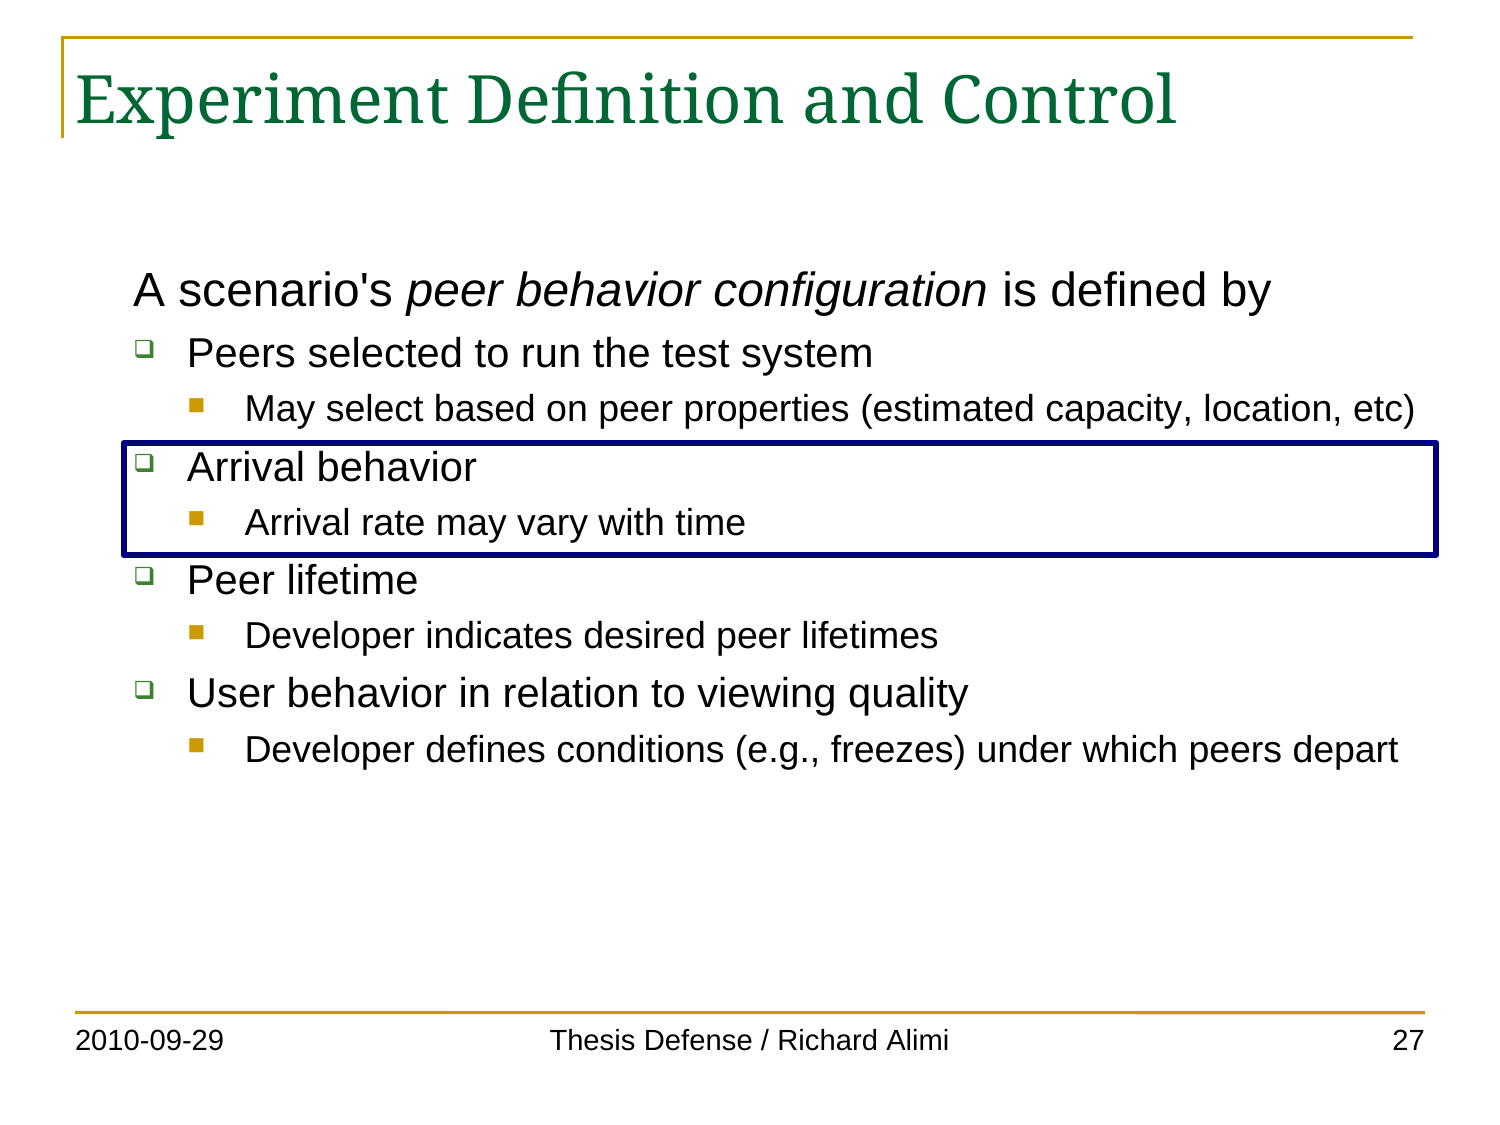

# Experiment Definition and Control
A scenario's peer behavior configuration is defined by
Peers selected to run the test system
May select based on peer properties (estimated capacity, location, etc)
Arrival behavior
Arrival rate may vary with time
Peer lifetime
Developer indicates desired peer lifetimes
User behavior in relation to viewing quality
Developer defines conditions (e.g., freezes) under which peers depart
2010-09-29
Thesis Defense / Richard Alimi
27